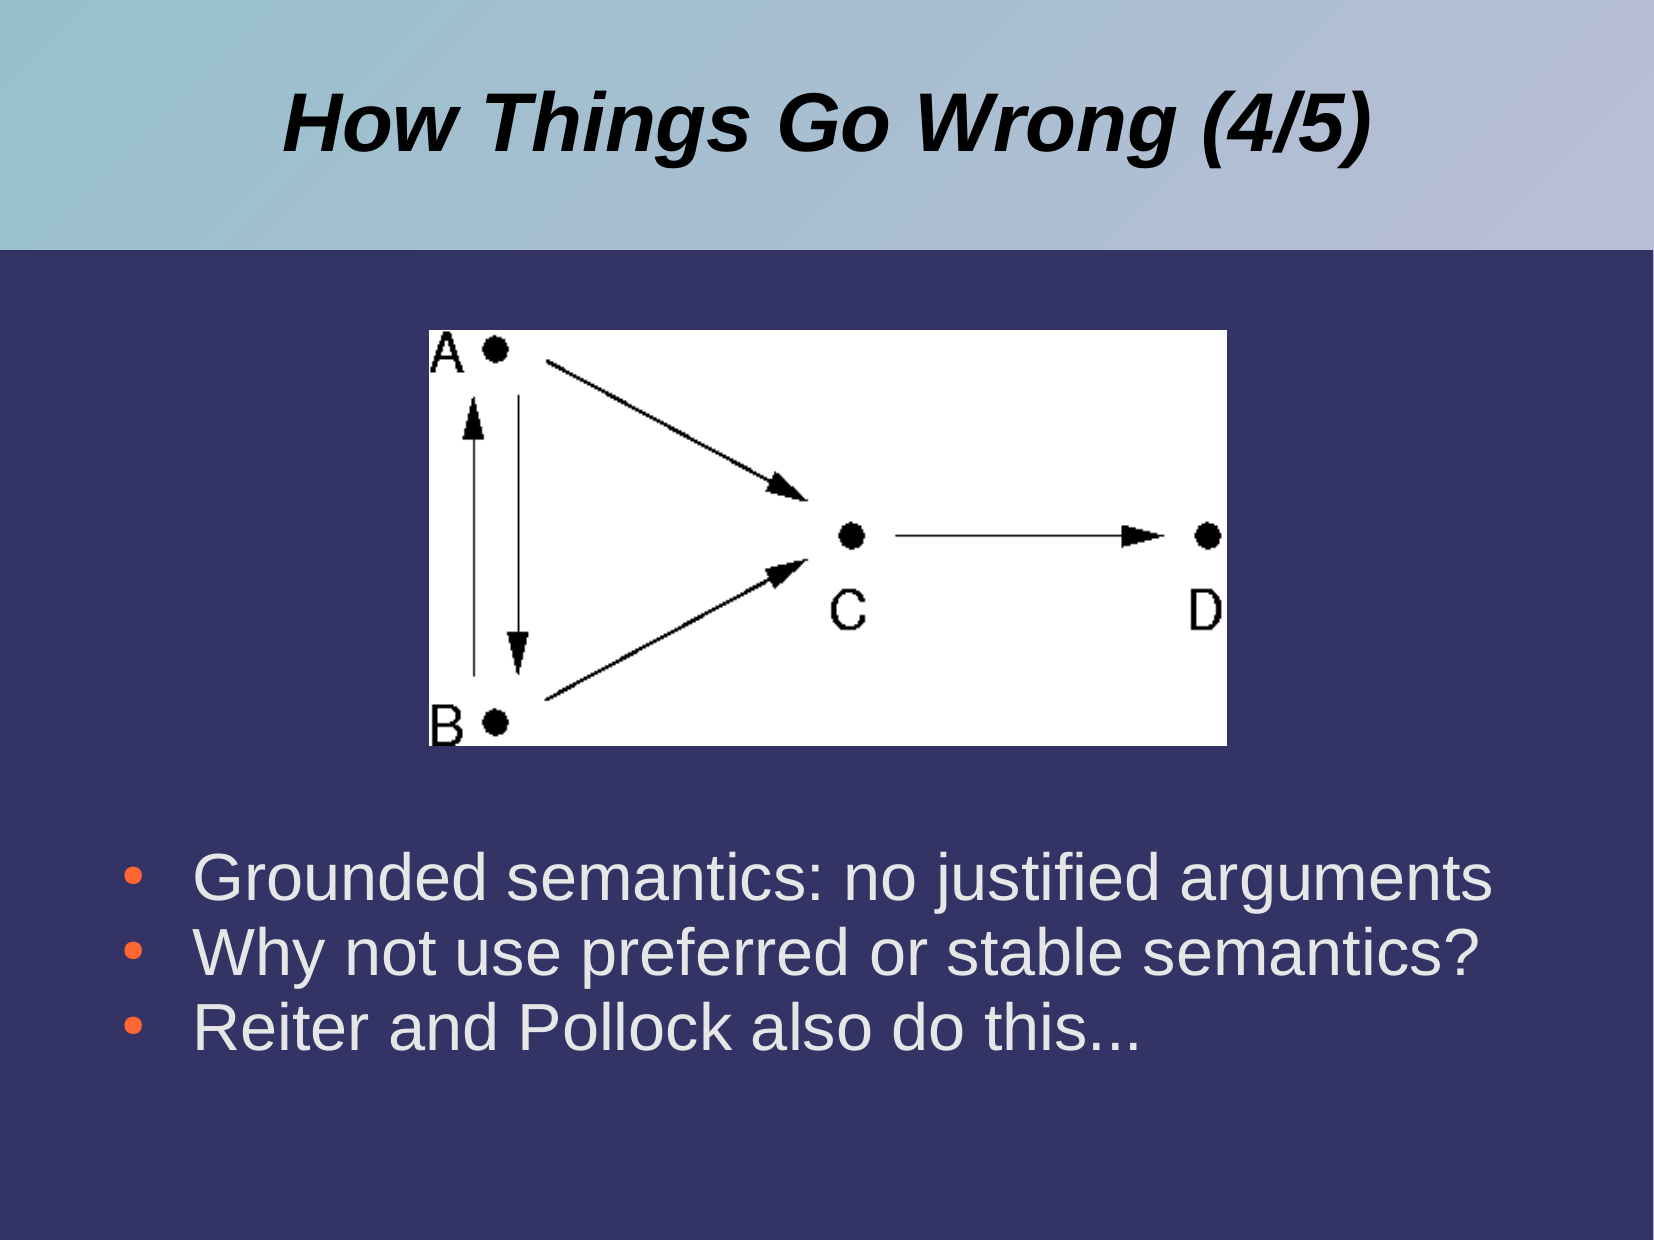

# How Things Go Wrong (4/5)
Grounded semantics: no justified arguments
Why not use preferred or stable semantics?
Reiter and Pollock also do this...